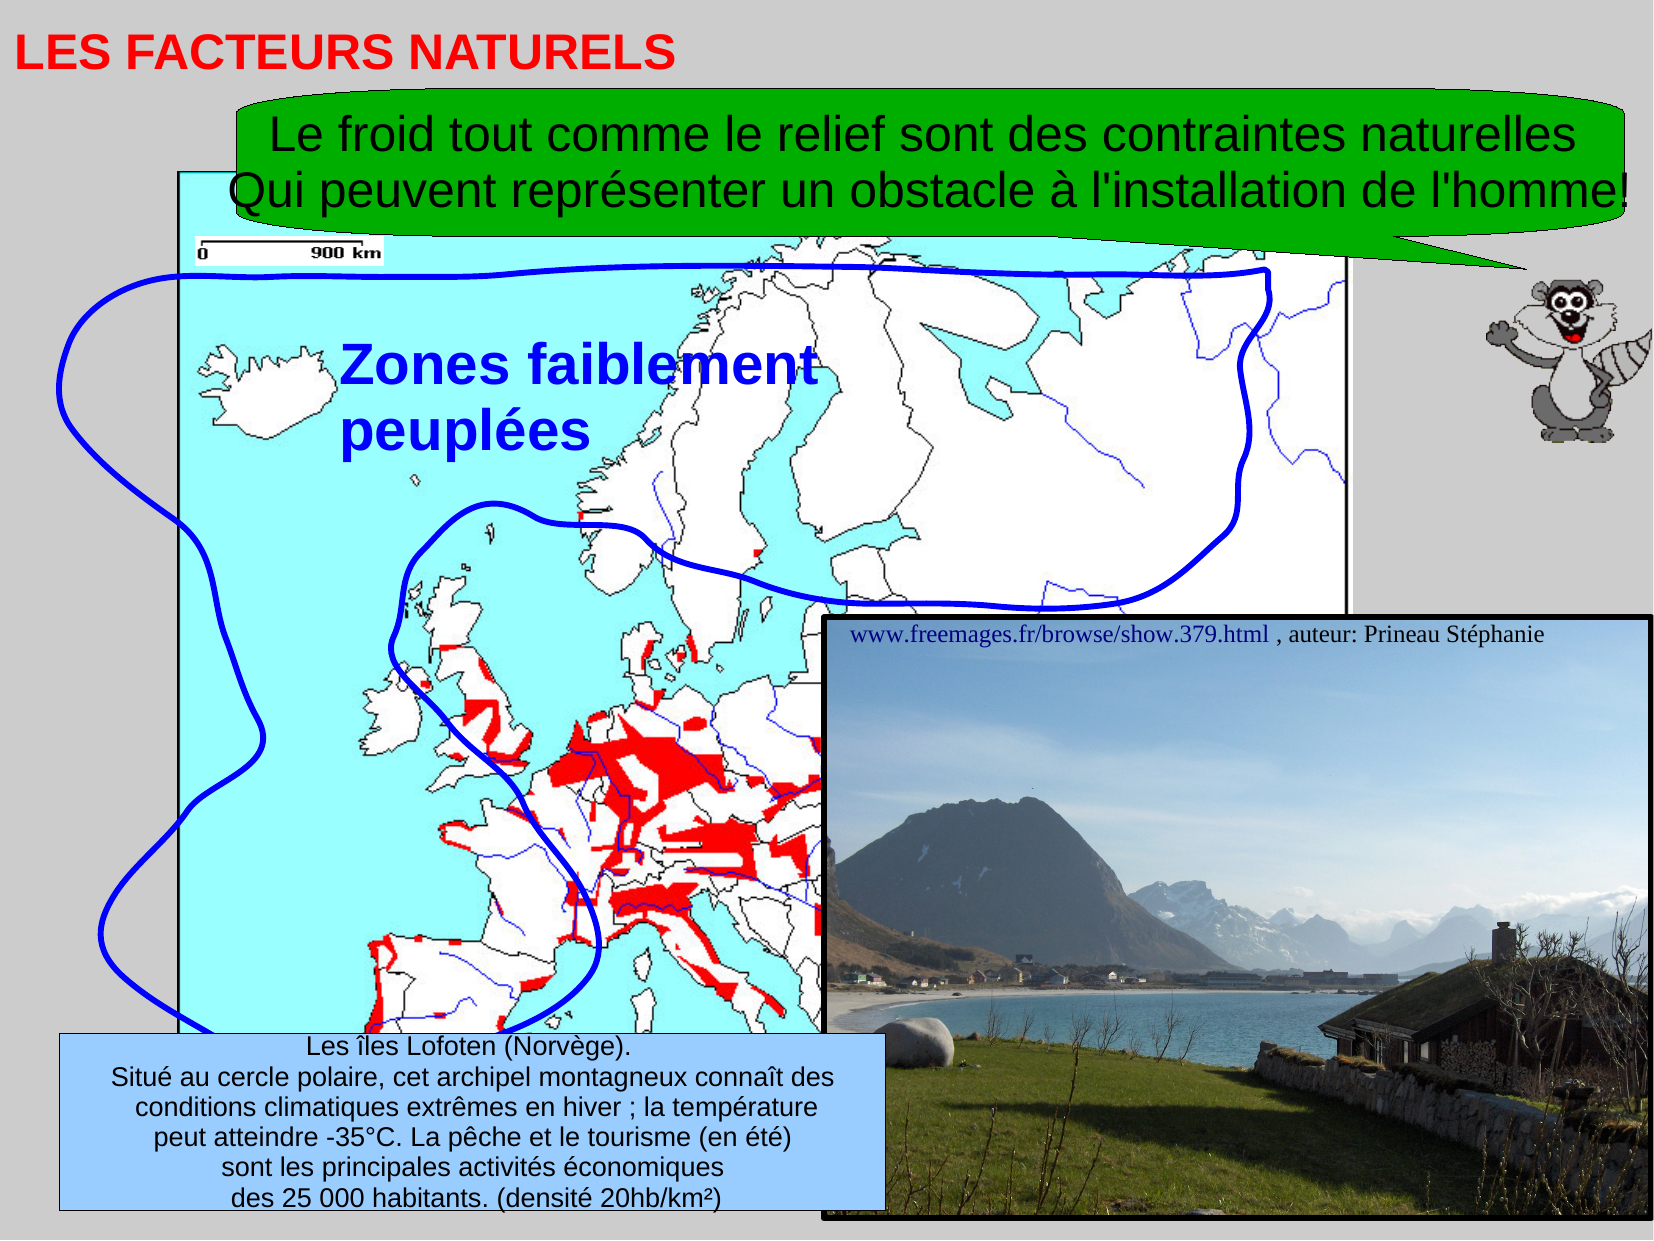

LES FACTEURS NATURELS
Le froid tout comme le relief sont des contraintes naturelles
Qui peuvent représenter un obstacle à l'installation de l'homme!
Zones faiblement peuplées
www.freemages.fr/browse/show.379.html , auteur: Prineau Stéphanie
Les îles Lofoten (Norvège).
Situé au cercle polaire, cet archipel montagneux connaît des
 conditions climatiques extrêmes en hiver ; la température
peut atteindre -35°C. La pêche et le tourisme (en été)
sont les principales activités économiques
 des 25 000 habitants. (densité 20hb/km²)